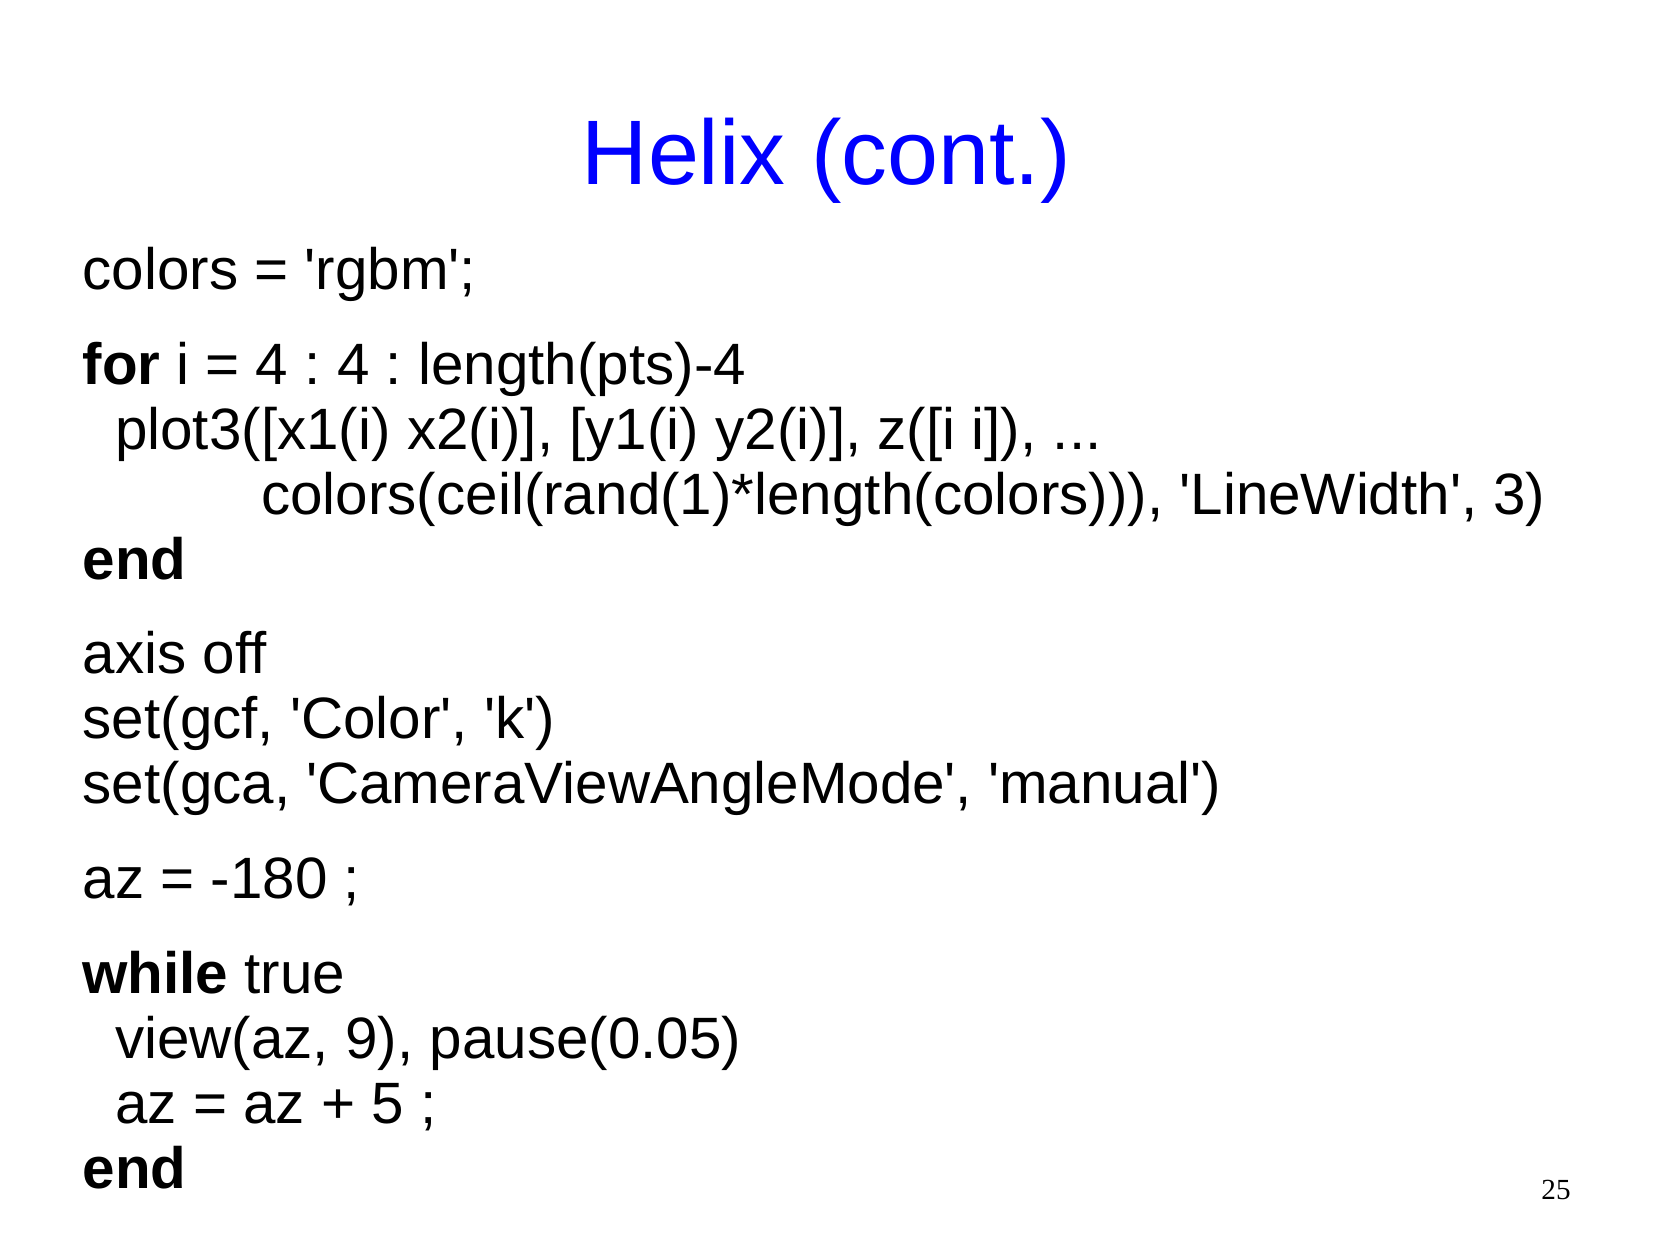

# Helix (cont.)
colors = 'rgbm';
for i = 4 : 4 : length(pts)-4
 plot3([x1(i) x2(i)], [y1(i) y2(i)], z([i i]), ...
 colors(ceil(rand(1)*length(colors))), 'LineWidth', 3)
end
axis off
set(gcf, 'Color', 'k')
set(gca, 'CameraViewAngleMode', 'manual')
az = -180 ;
while true
 view(az, 9), pause(0.05)
 az = az + 5 ;
end
25